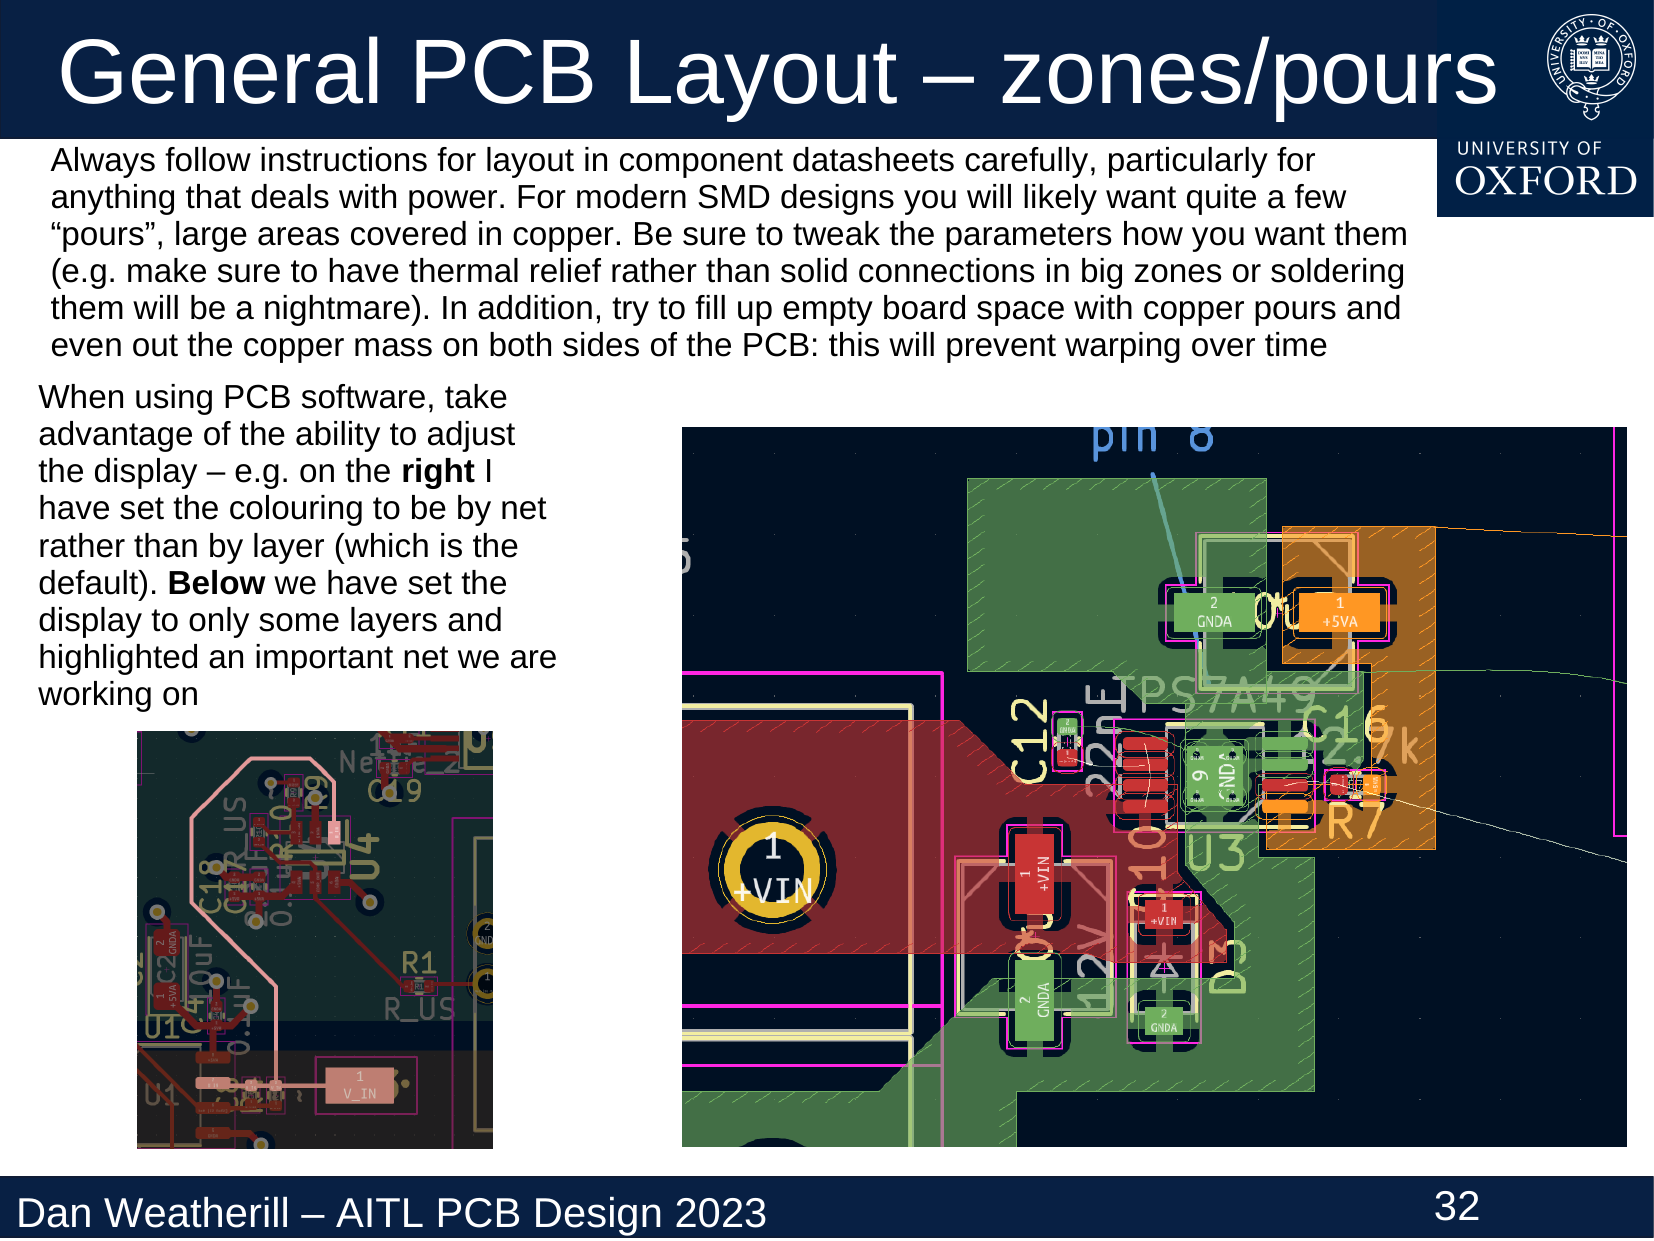

# General PCB Layout – zones/pours
Always follow instructions for layout in component datasheets carefully, particularly for anything that deals with power. For modern SMD designs you will likely want quite a few “pours”, large areas covered in copper. Be sure to tweak the parameters how you want them (e.g. make sure to have thermal relief rather than solid connections in big zones or soldering them will be a nightmare). In addition, try to fill up empty board space with copper pours and even out the copper mass on both sides of the PCB: this will prevent warping over time
When using PCB software, take advantage of the ability to adjust the display – e.g. on the right I have set the colouring to be by net rather than by layer (which is the default). Below we have set the display to only some layers and highlighted an important net we are working on